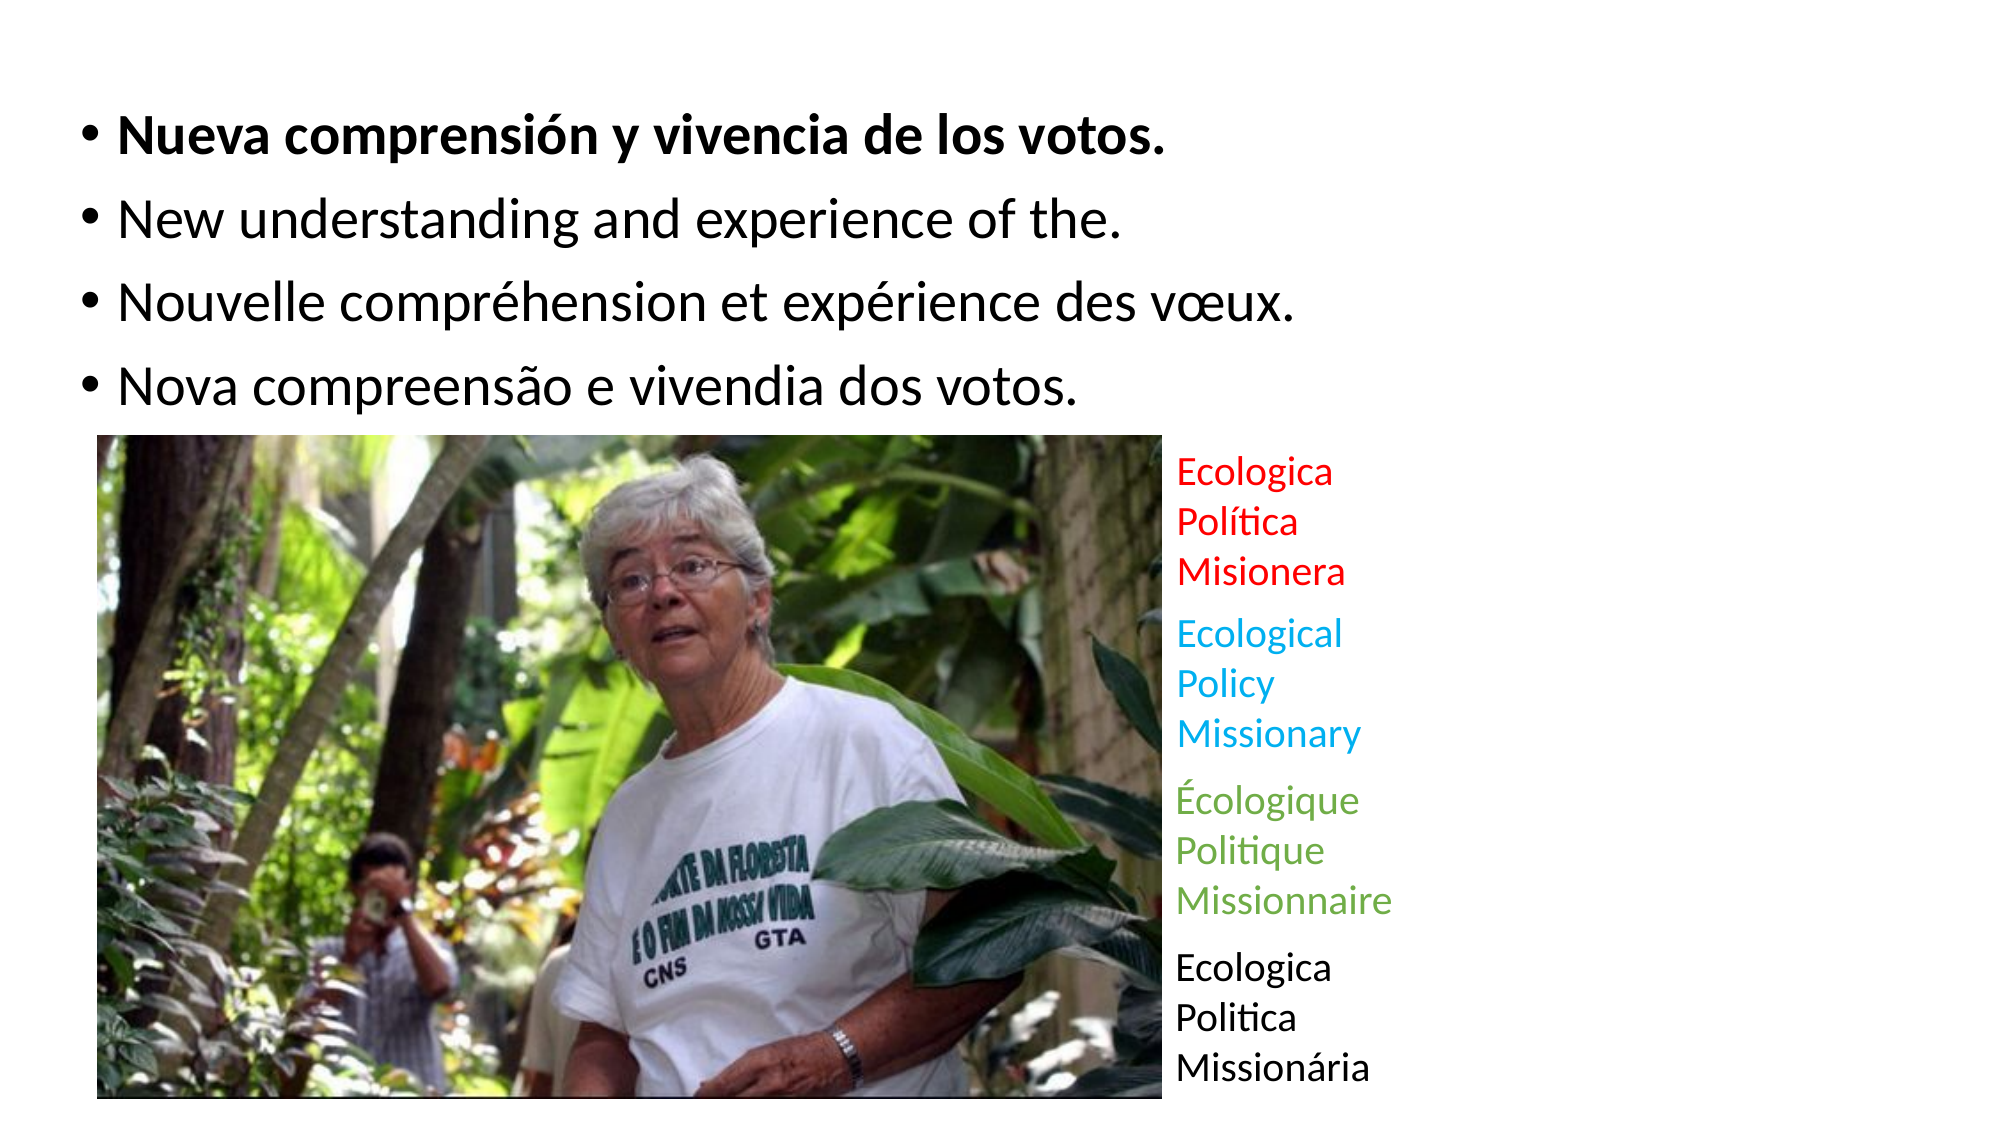

# Nueva comprensión y vivencia de los votos.
New understanding and experience of the.
Nouvelle compréhension et expérience des vœux.
Nova compreensão e vivendia dos votos.
Ecologica Política Misionera
Ecological Policy Missionary
Écologique Politique Missionnaire
Ecologica
Politica
Missionária